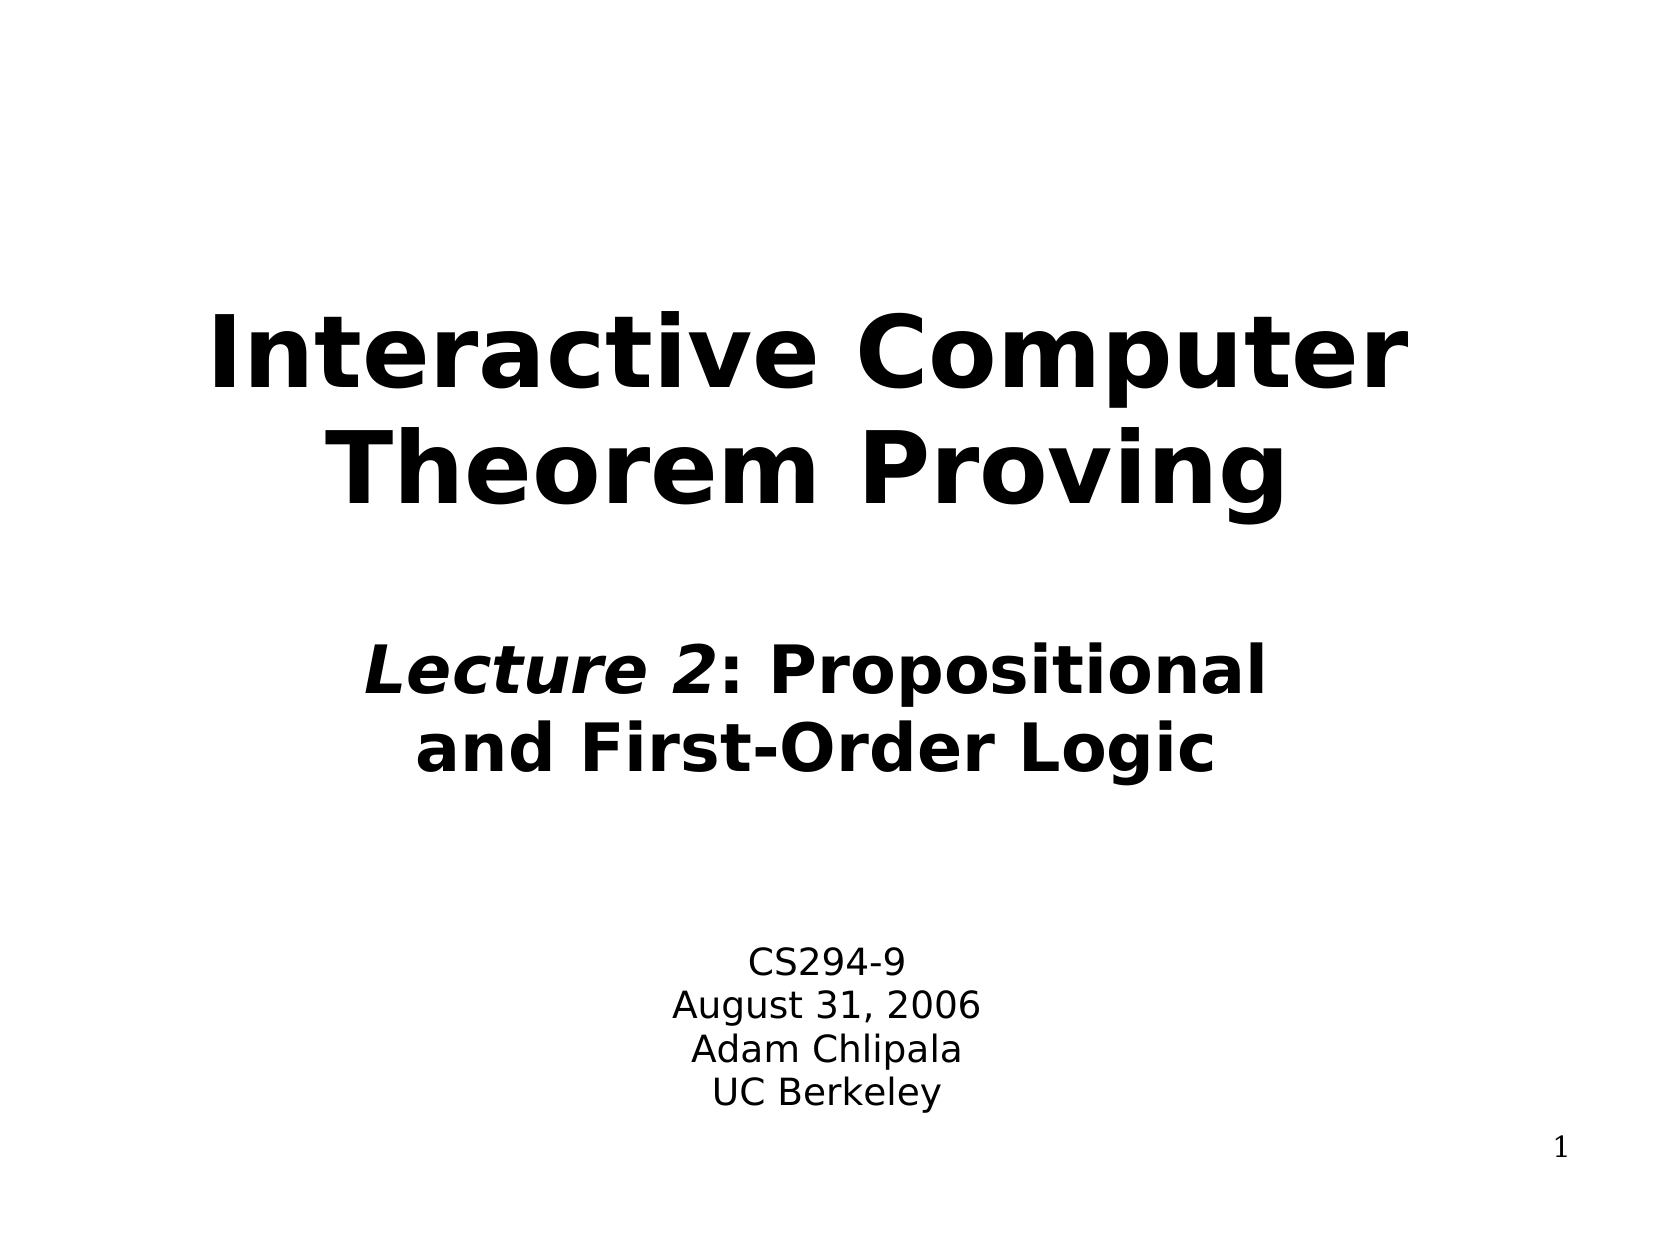

Interactive Computer
Theorem Proving
Lecture 2: Propositional and First-Order Logic
CS294-9
August 31, 2006
Adam Chlipala
UC Berkeley
1